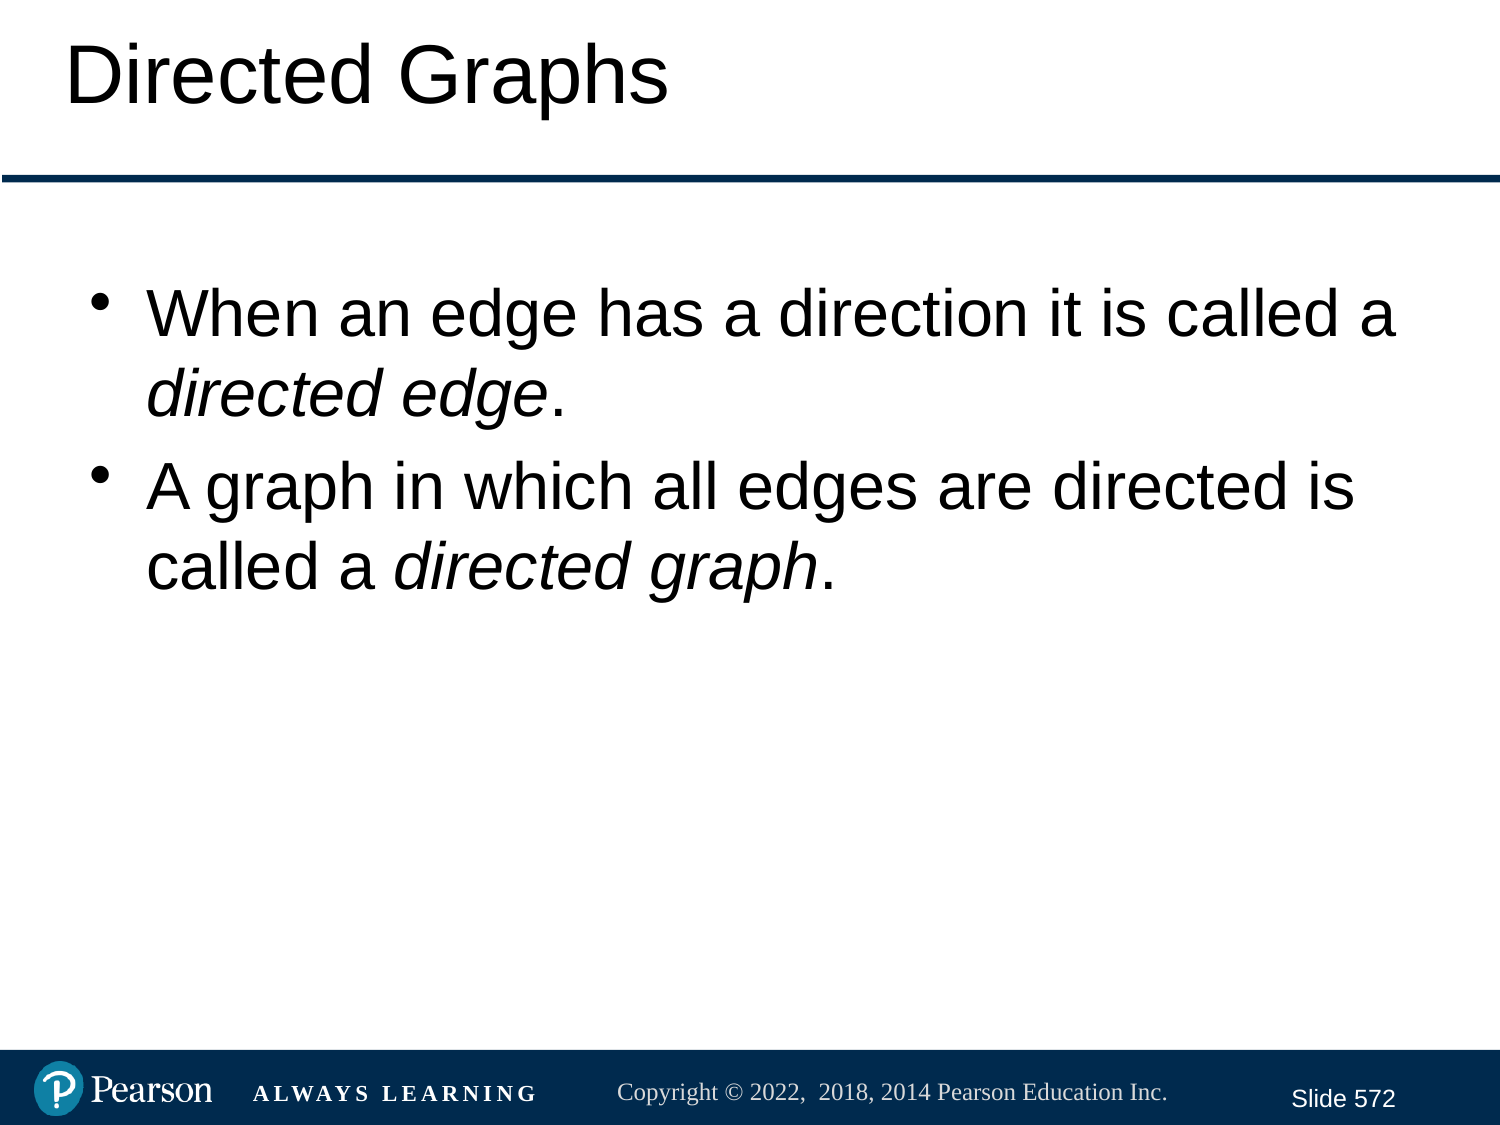

Directed Graphs
When an edge has a direction it is called a directed edge.
A graph in which all edges are directed is called a directed graph.